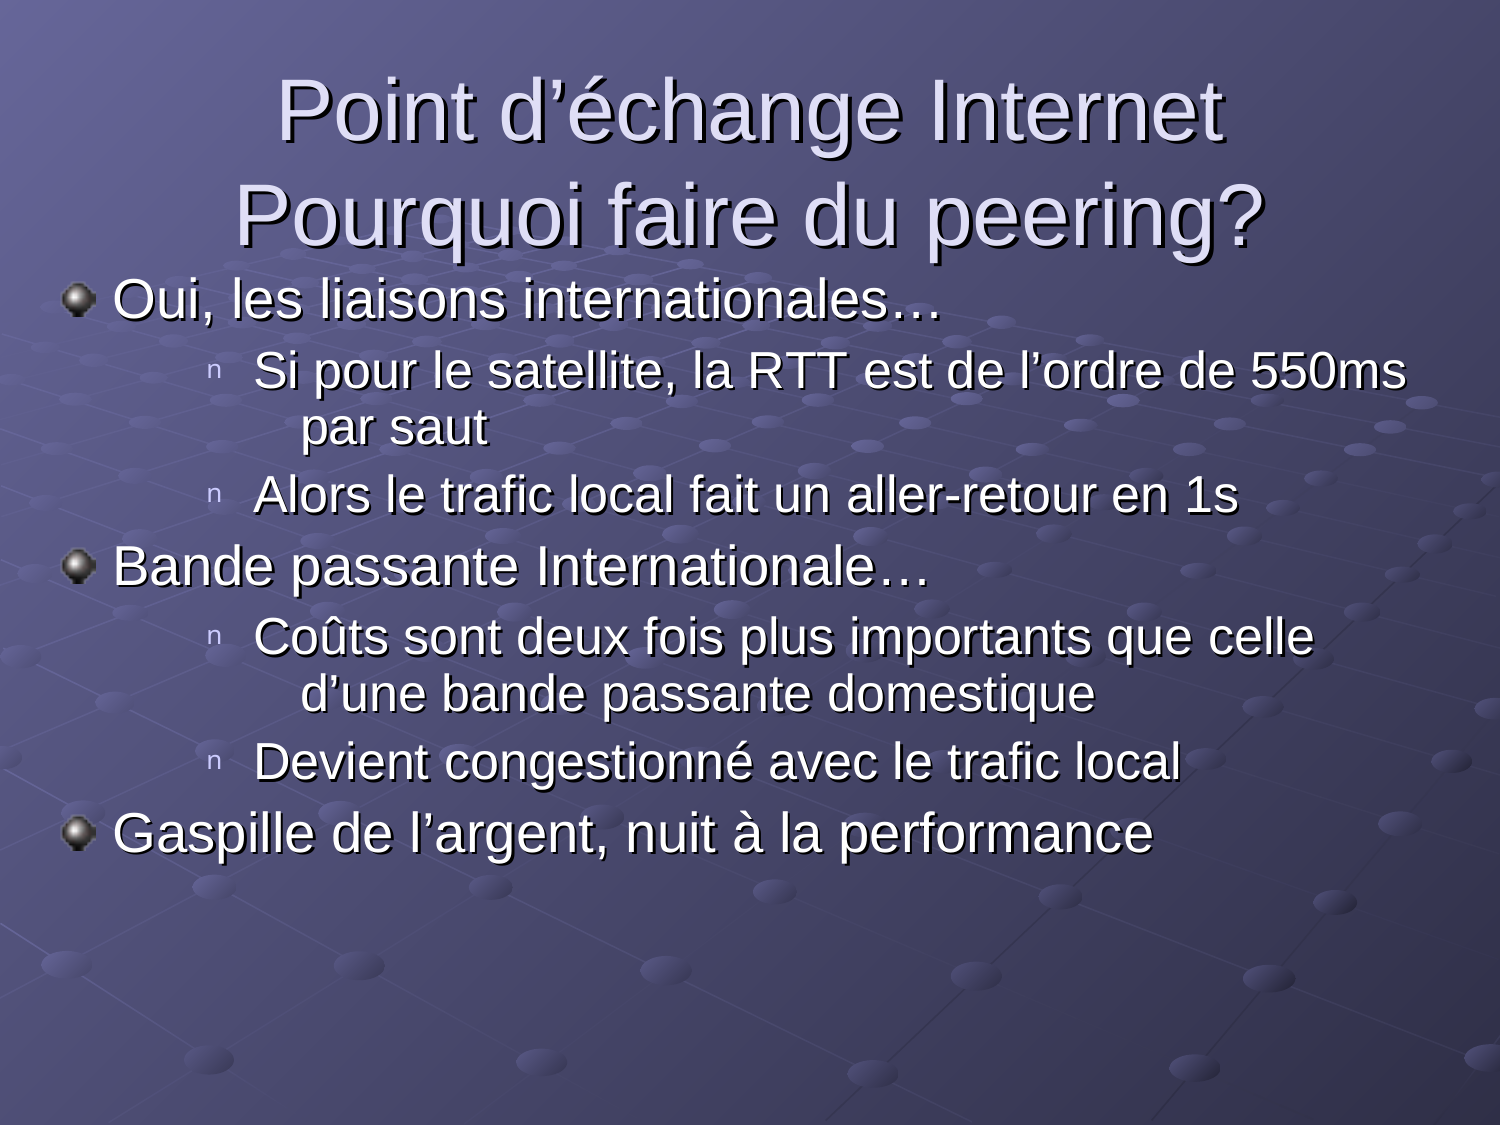

# Point d’échange Internet Pourquoi faire du peering?
Oui, les liaisons internationales…
Si pour le satellite, la RTT est de l’ordre de 550ms par saut
Alors le trafic local fait un aller-retour en 1s
Bande passante Internationale…
Coûts sont deux fois plus importants que celle d’une bande passante domestique
Devient congestionné avec le trafic local
Gaspille de l’argent, nuit à la performance